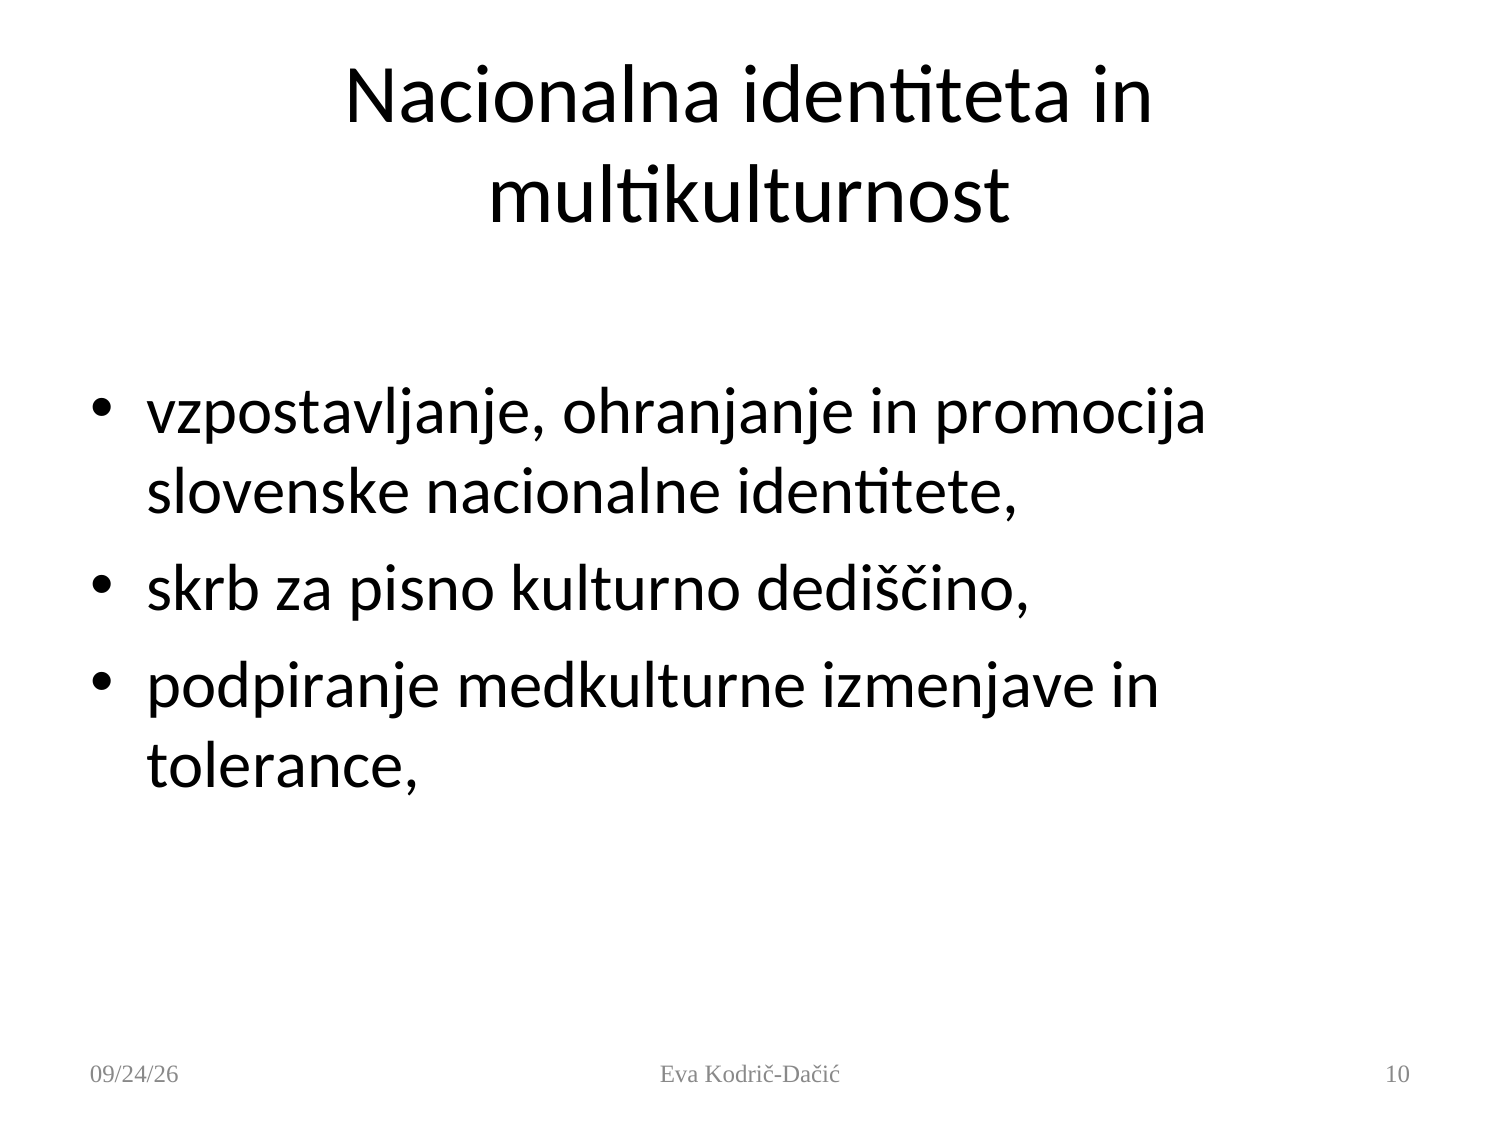

# Nacionalna identiteta in multikulturnost
vzpostavljanje, ohranjanje in promocija slovenske nacionalne identitete,
skrb za pisno kulturno dediščino,
podpiranje medkulturne izmenjave in tolerance,
Eva Kodrič-Dačić